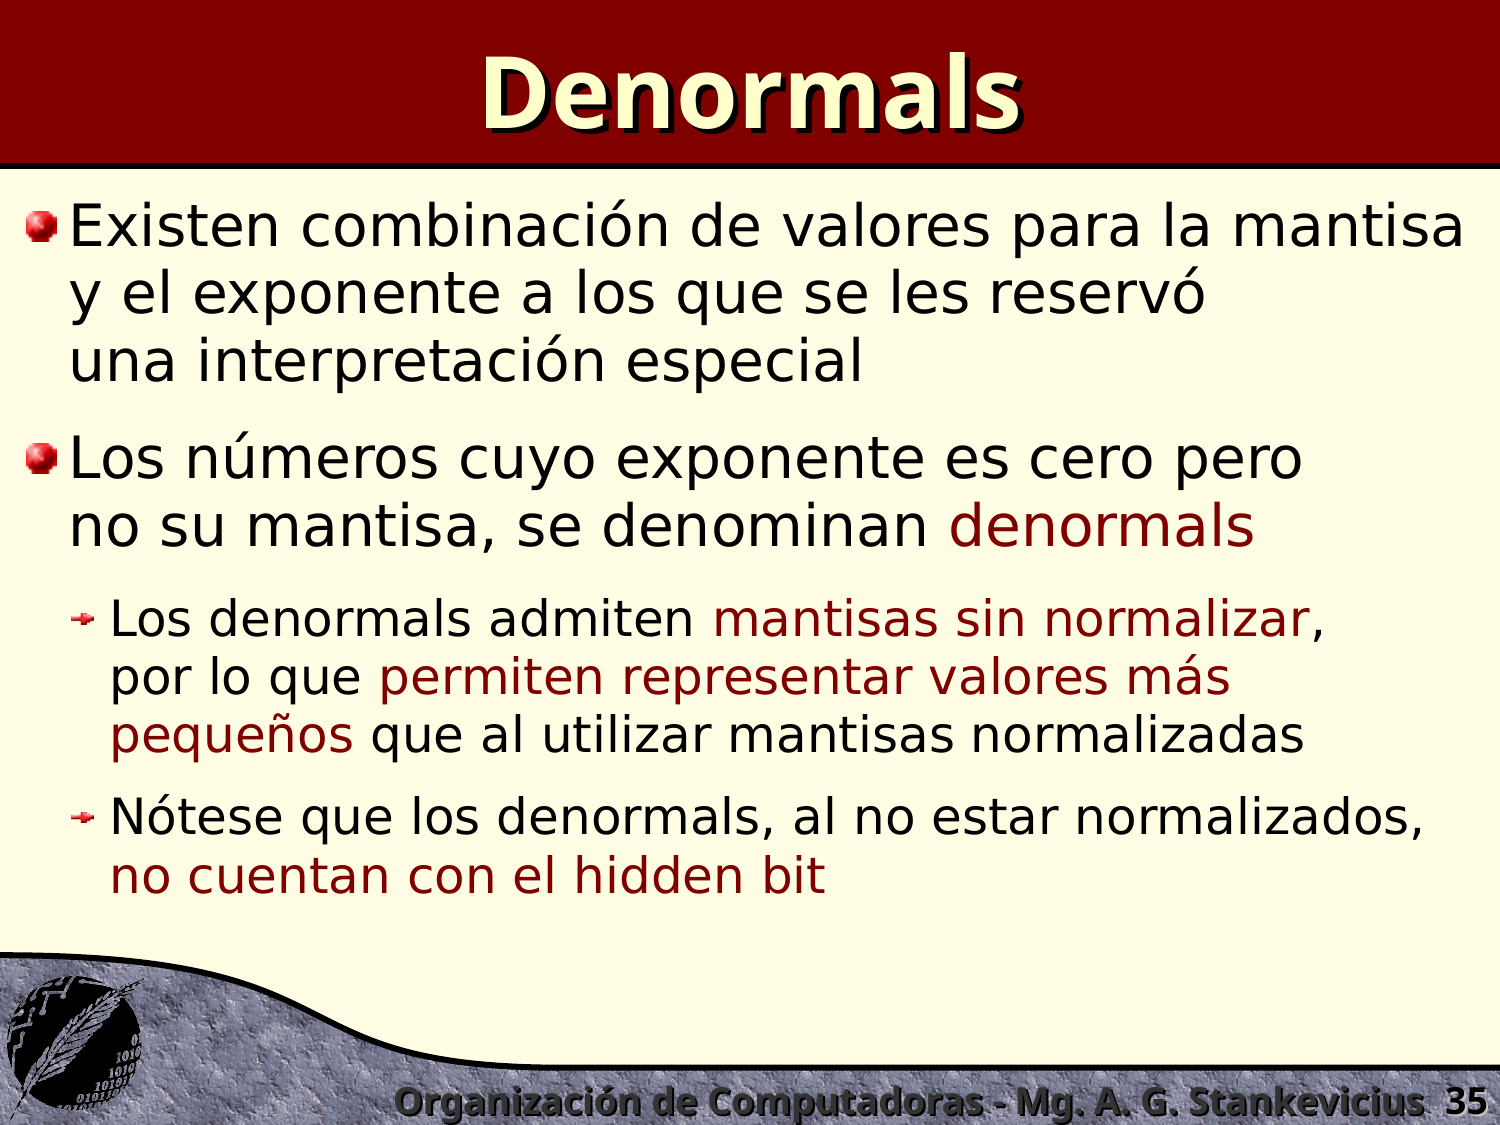

# Denormals
Existen combinación de valores para la mantisa y el exponente a los que se les reservó
una interpretación especial
Los números cuyo exponente es cero pero
no su mantisa, se denominan denormals
Los denormals admiten mantisas sin normalizar,
por lo que permiten representar valores más pequeños que al utilizar mantisas normalizadas
Nótese que los denormals, al no estar normalizados,
no cuentan con el hidden bit
35